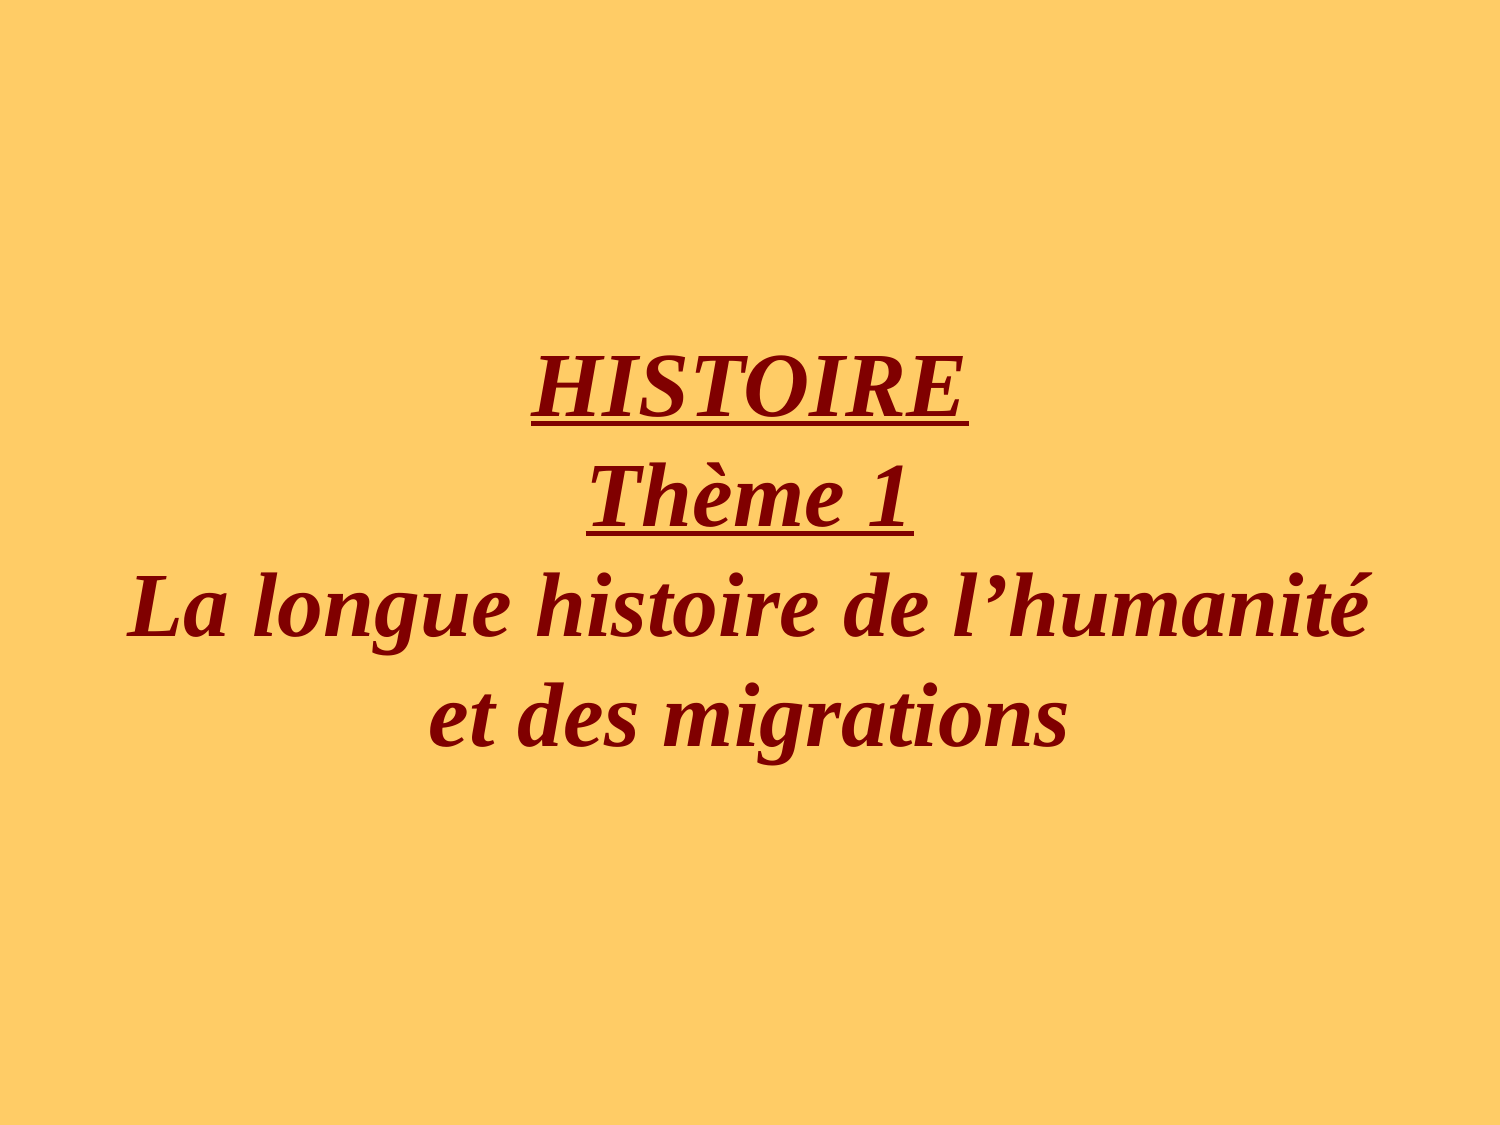

HISTOIRE
Thème 1
La longue histoire de l’humanité et des migrations